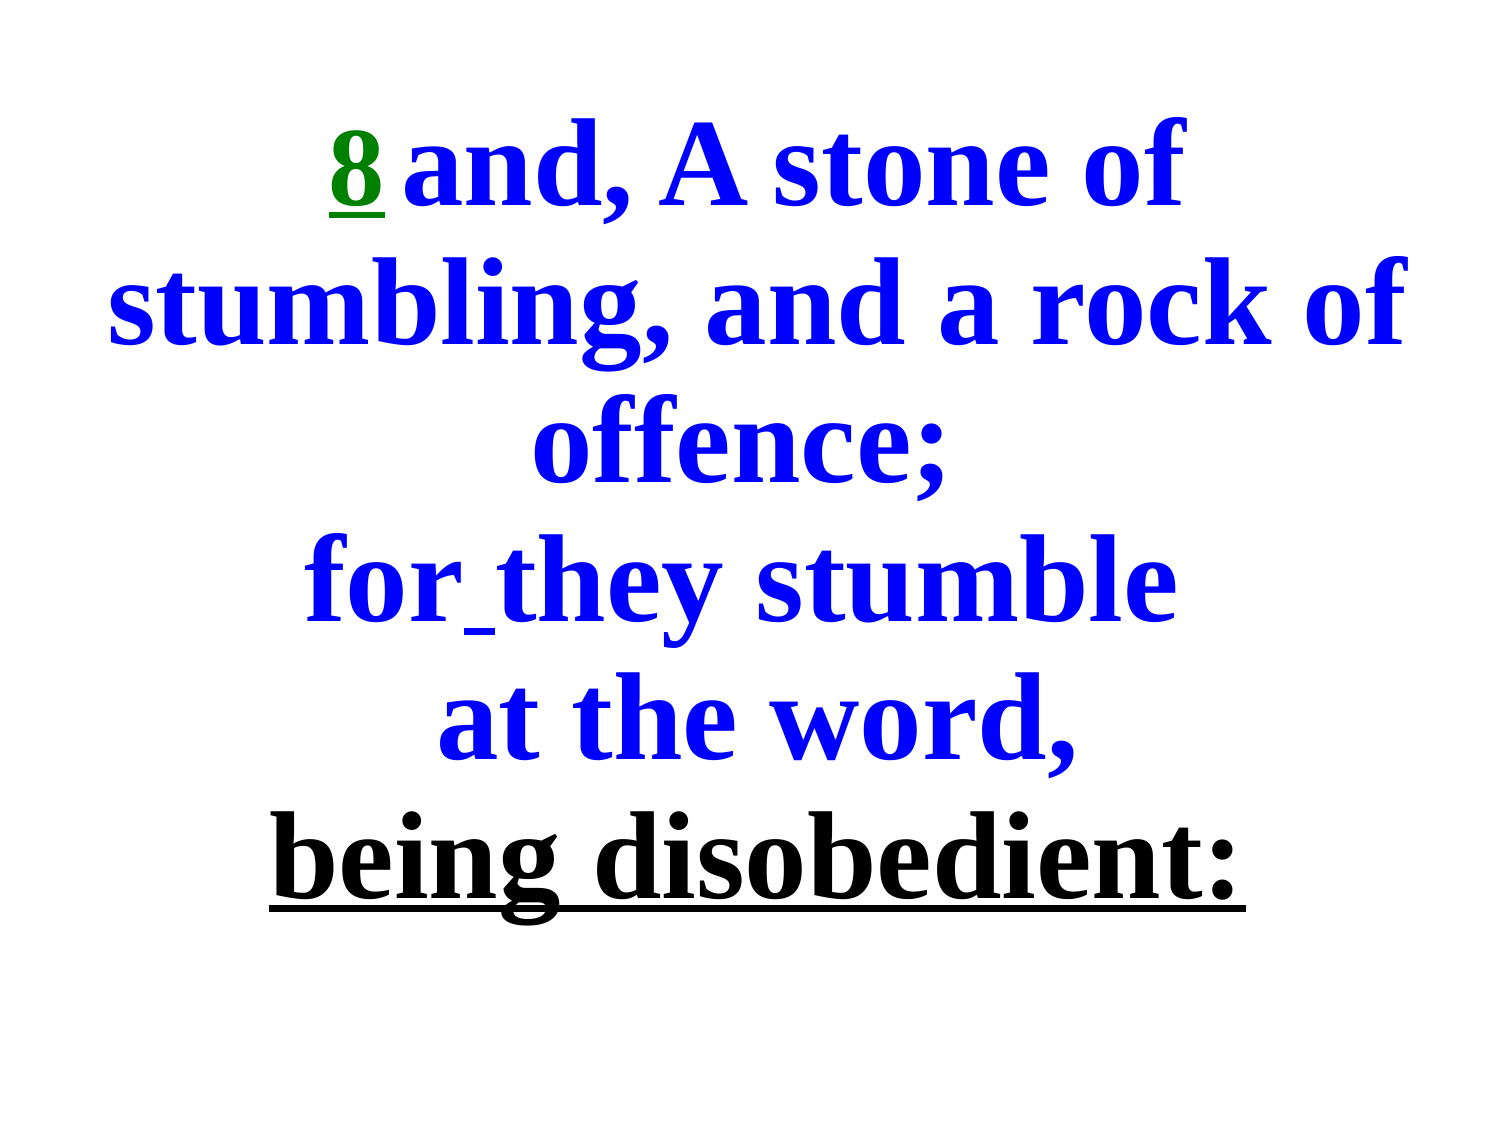

8 and, A stone of stumbling, and a rock of offence;
for they stumble
at the word,
 being disobedient: